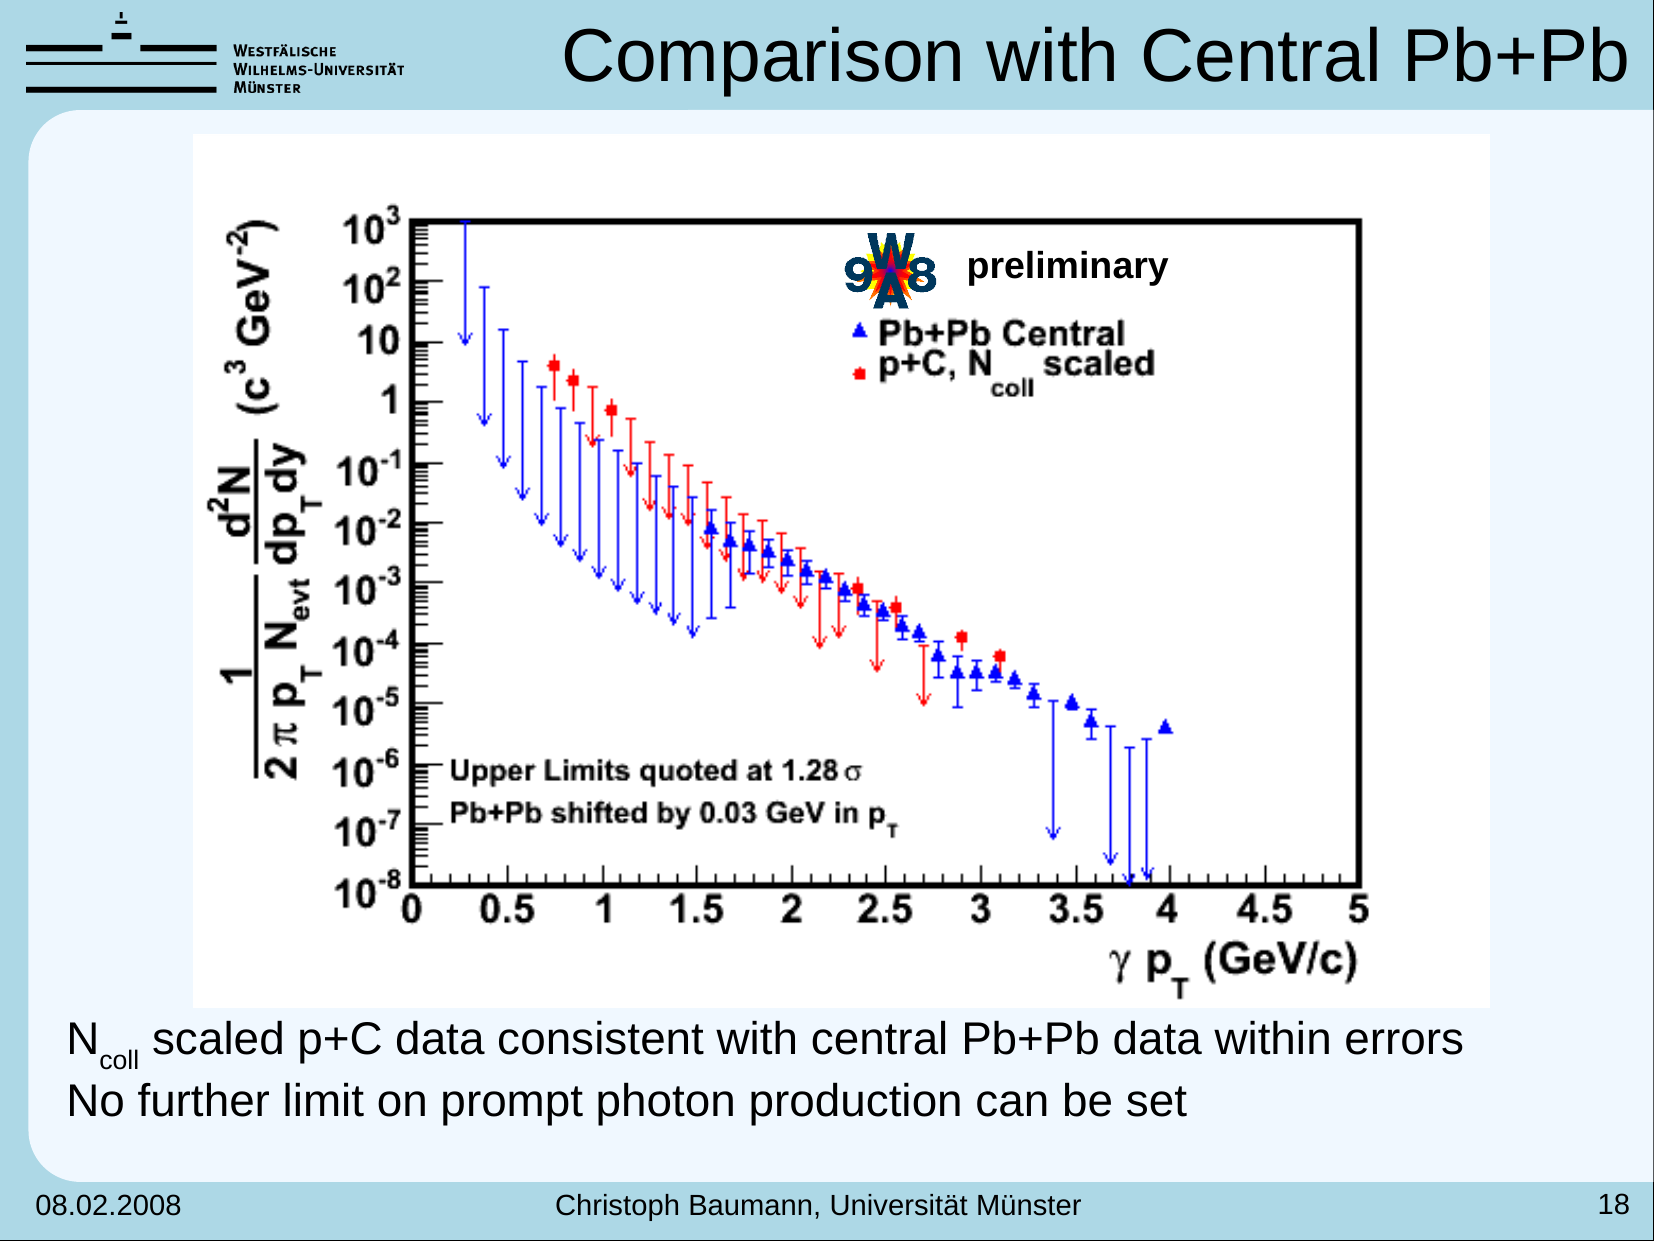

# Comparison with Central Pb+Pb
preliminary
Ncoll scaled p+C data consistent with central Pb+Pb data within errors
No further limit on prompt photon production can be set
18
08.02.2008
Christoph Baumann, Universität Münster